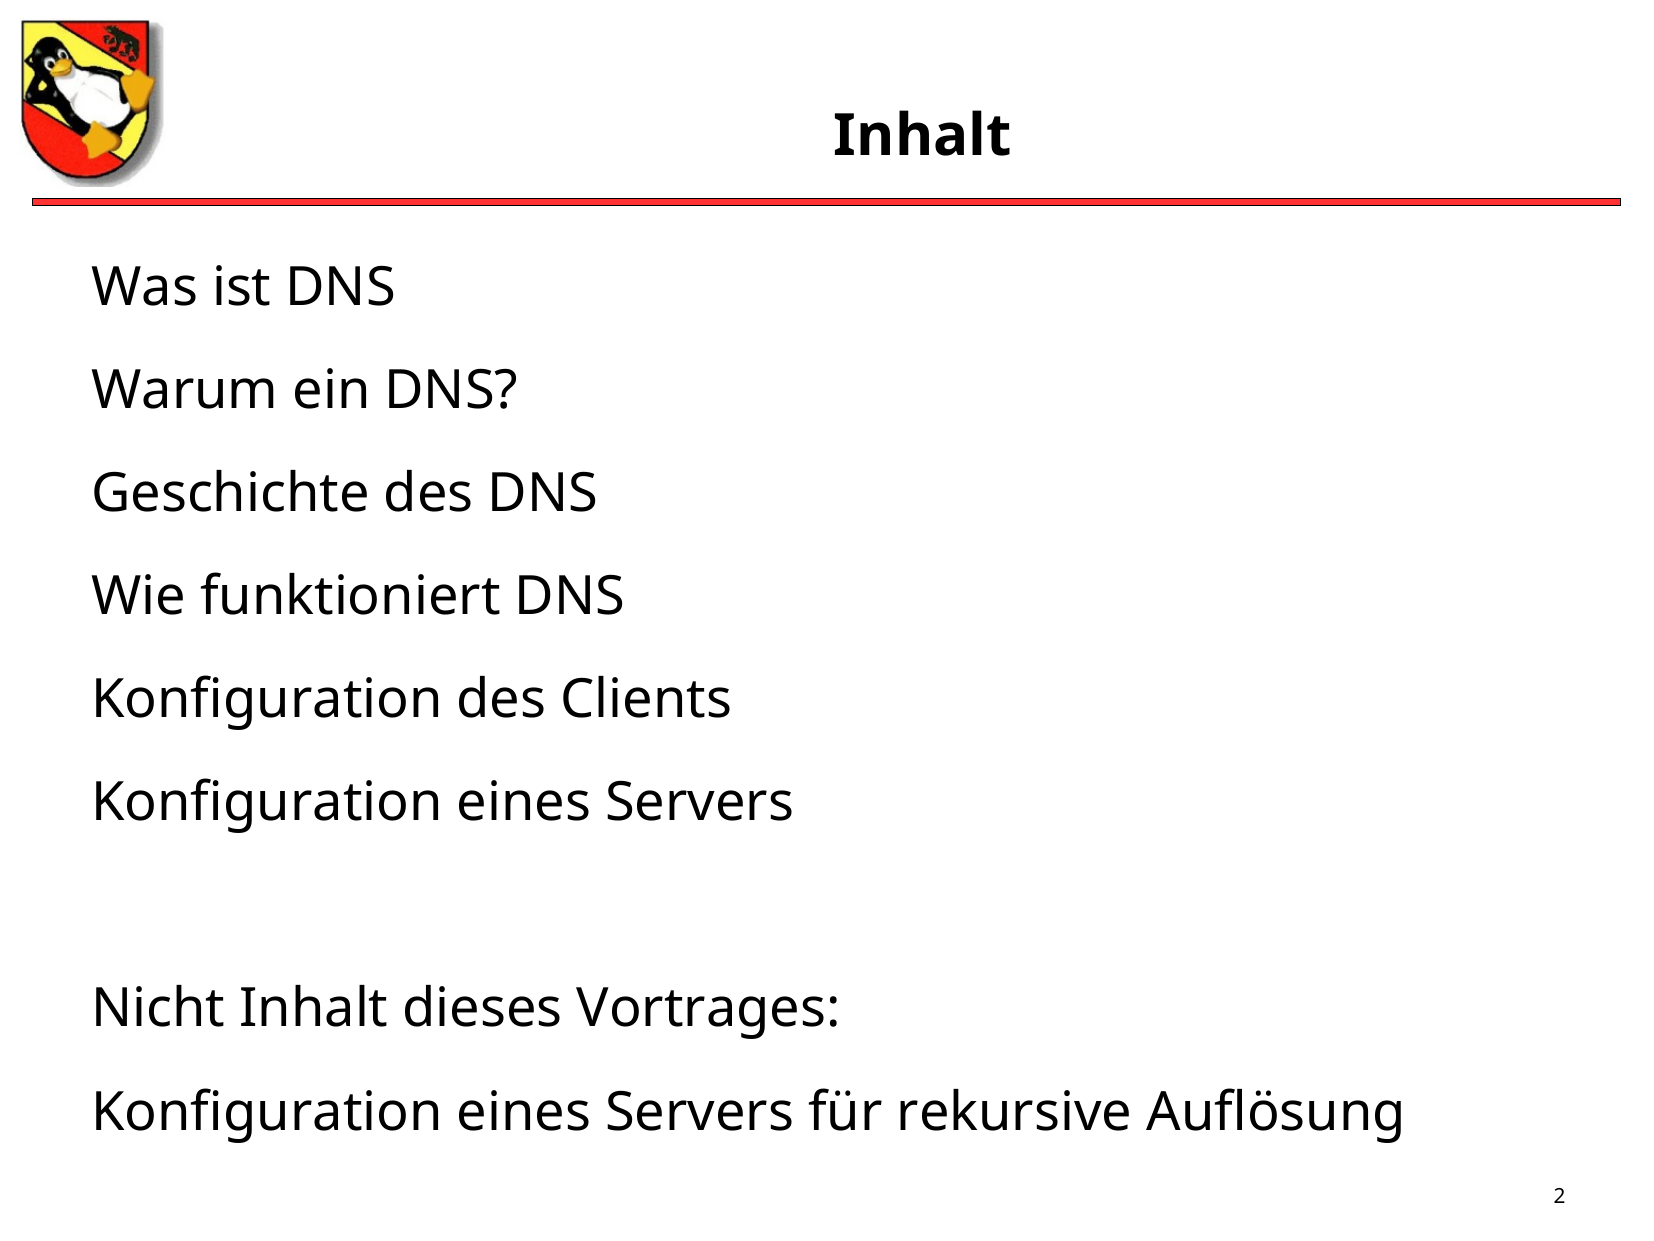

# Inhalt
Was ist DNS
Warum ein DNS?
Geschichte des DNS
Wie funktioniert DNS
Konfiguration des Clients
Konfiguration eines Servers
Nicht Inhalt dieses Vortrages:
Konfiguration eines Servers für rekursive Auflösung